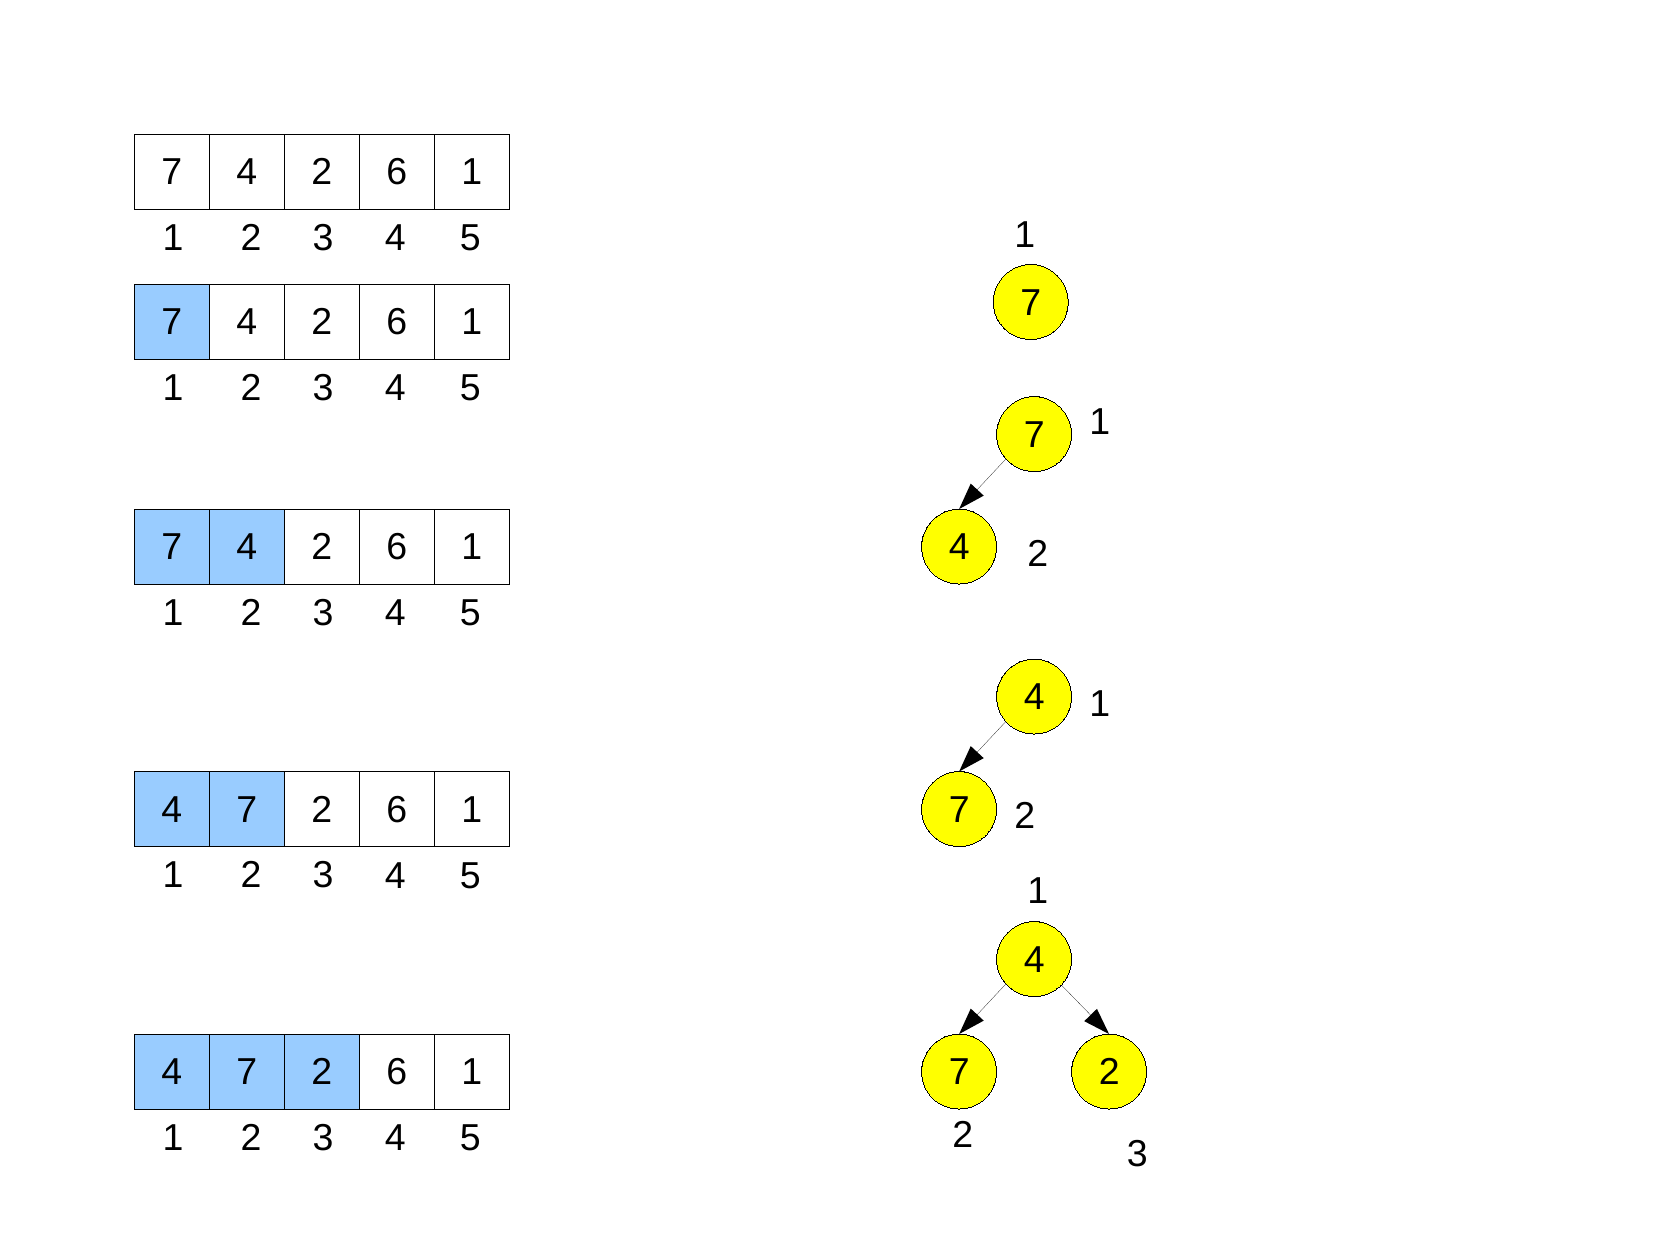

7
4
2
6
1
1
1
2
3
4
5
7
7
4
2
6
1
1
2
3
4
5
1
7
7
4
2
6
1
4
2
1
2
3
4
5
4
1
4
7
2
6
1
7
2
1
2
3
4
5
1
4
4
7
2
6
1
7
2
2
1
2
3
4
5
3